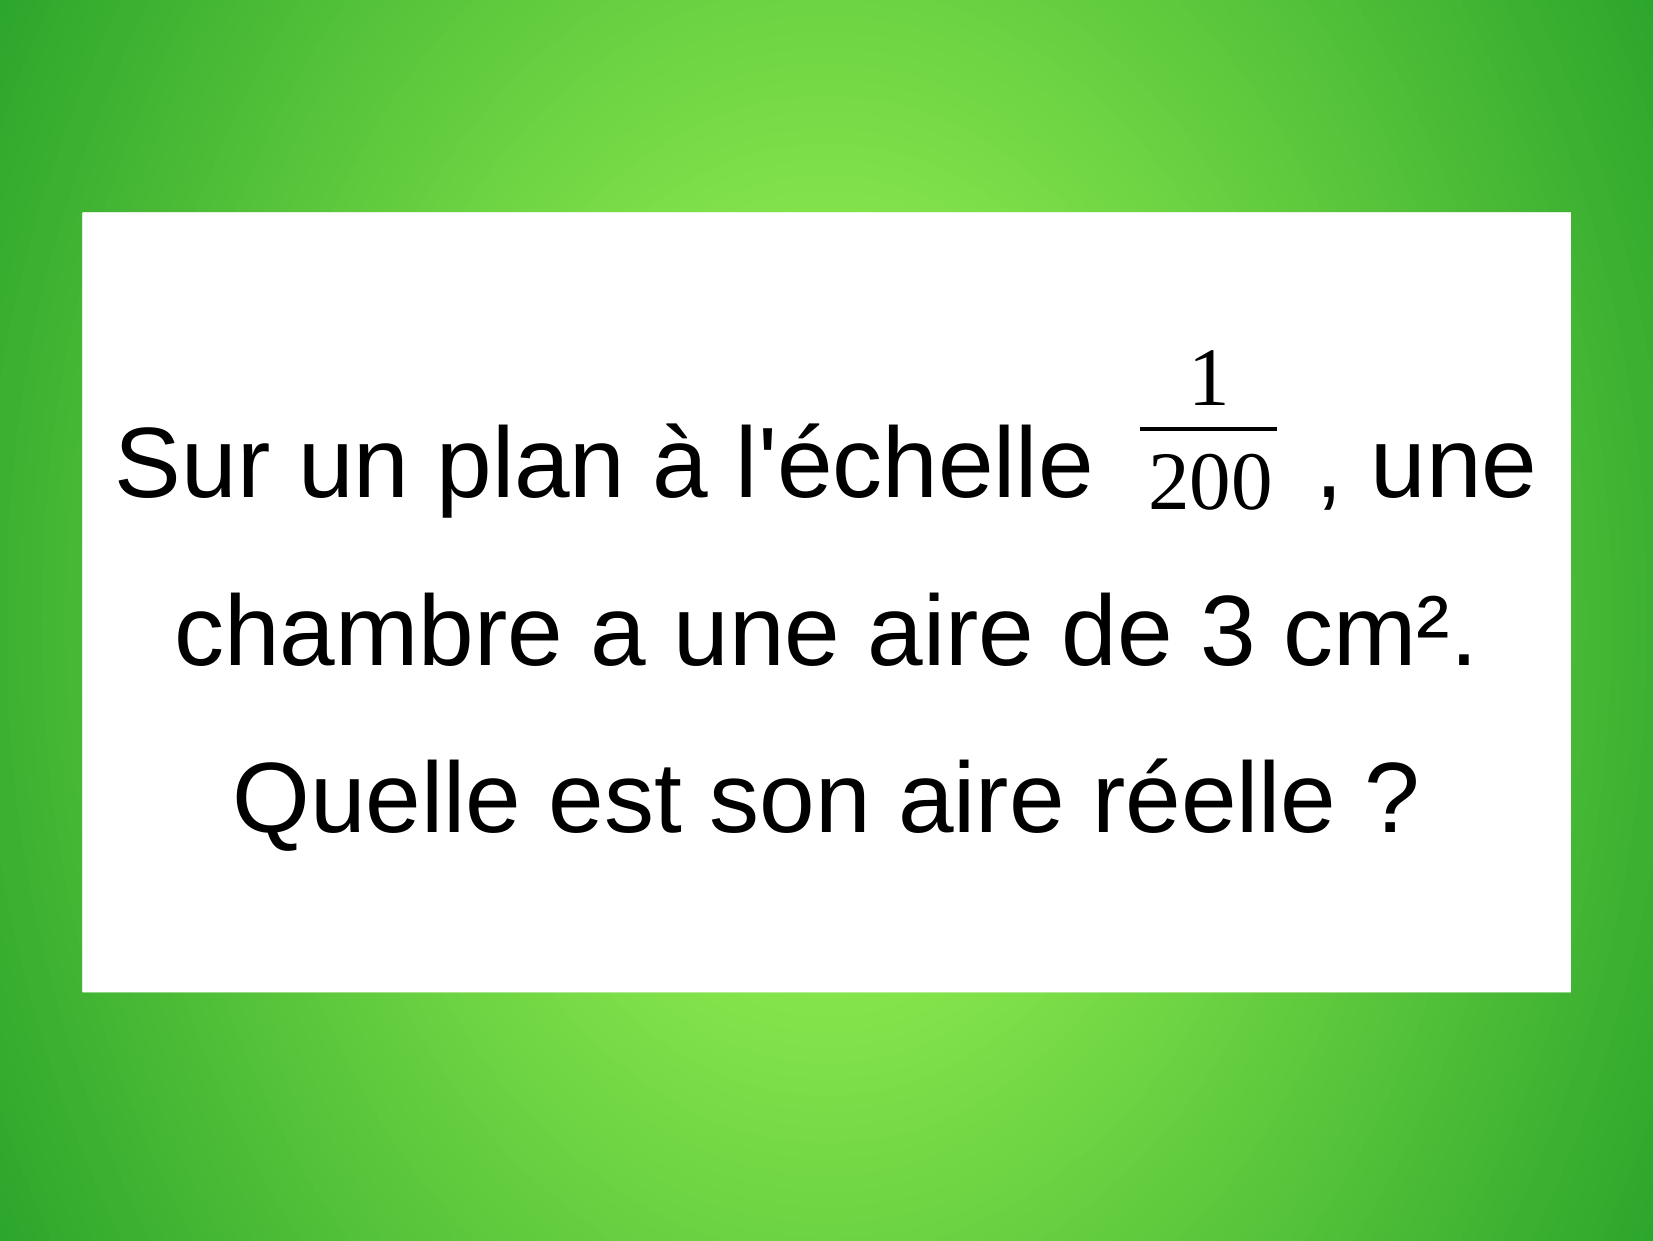

#
Sur un plan à l'échelle , une chambre a une aire de 3 cm².
Quelle est son aire réelle ?